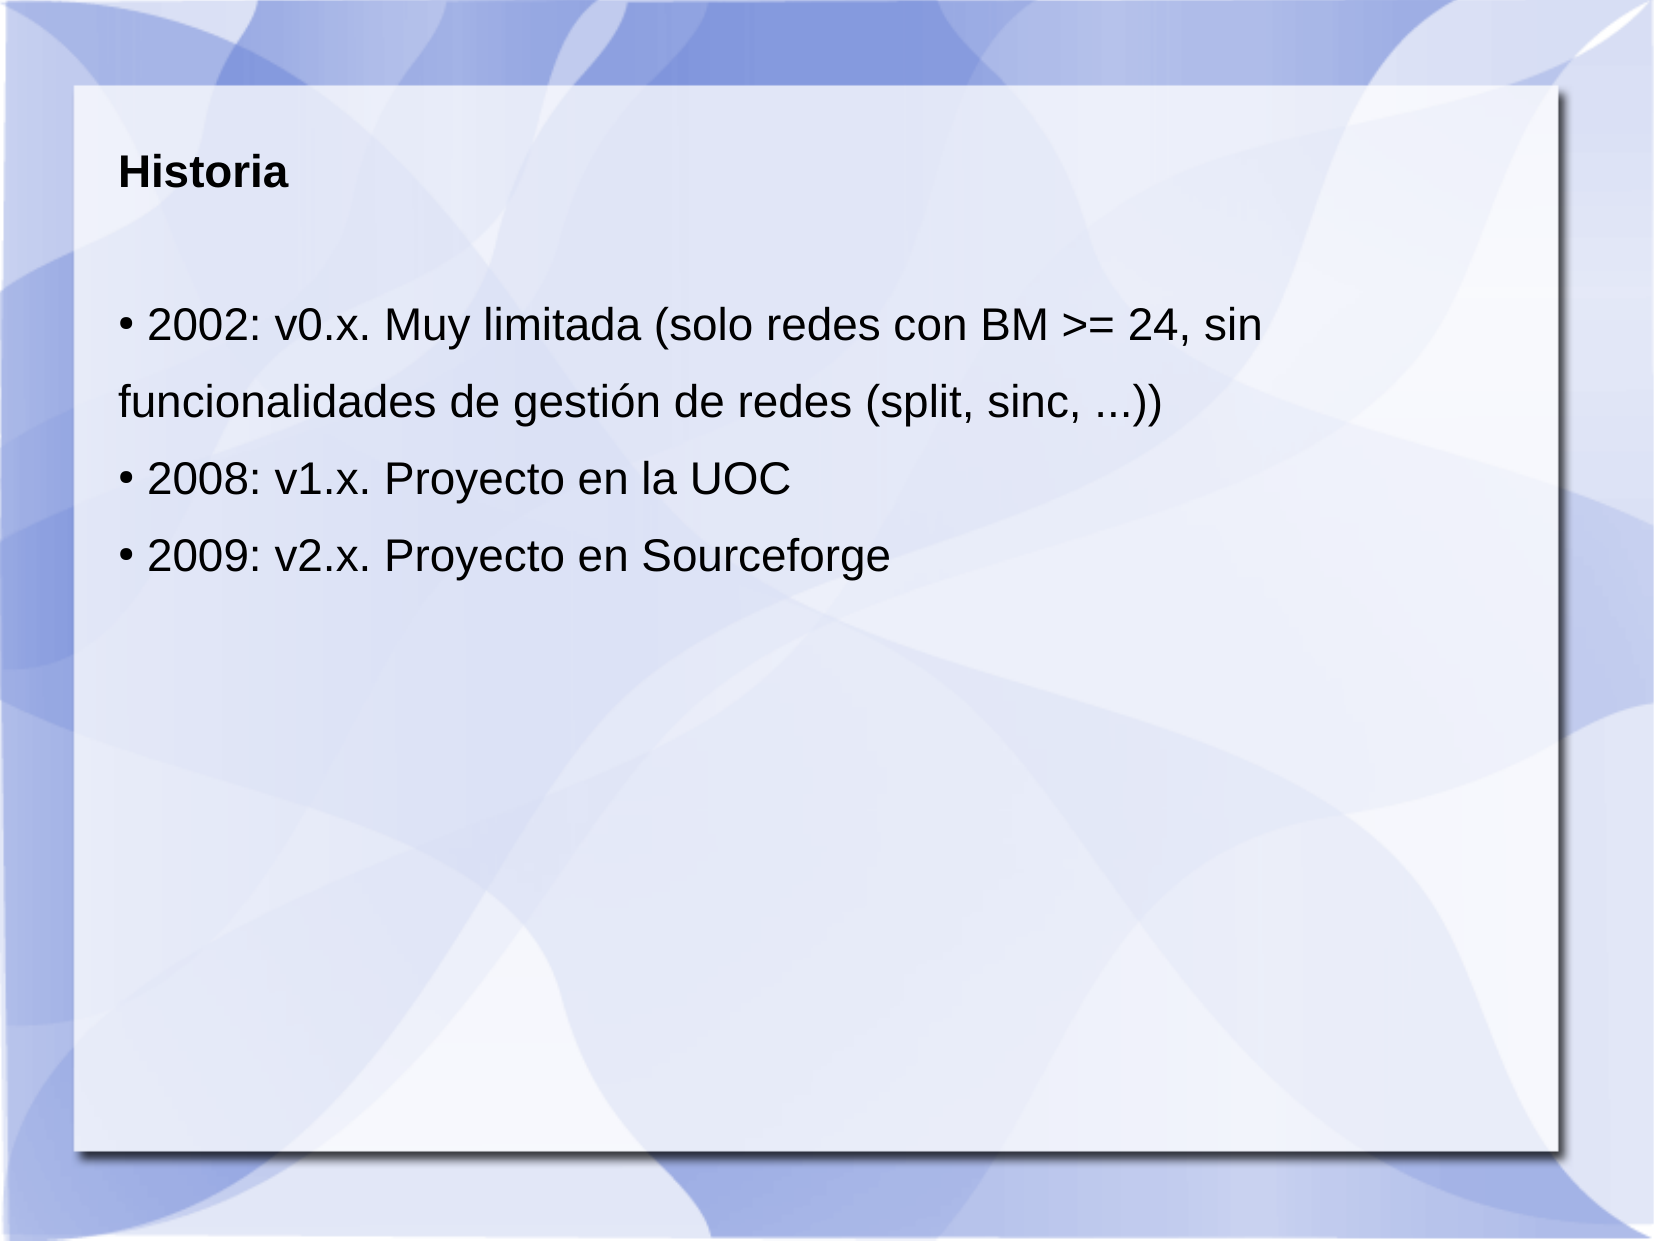

# Historia
 2002: v0.x. Muy limitada (solo redes con BM >= 24, sin funcionalidades de gestión de redes (split, sinc, ...))
 2008: v1.x. Proyecto en la UOC
 2009: v2.x. Proyecto en Sourceforge
Método automatizado - Appliance
 IPAM con servidores DHCP/DNS incluidos
 Software genera updates y los “pushes” a los servidores remotos
 Una Bbdd central para DNS/DHCP/Entradas ipam
 Escalble y fault tolerant (management grid distribuido)
 Costos alto/costos gestion bajo